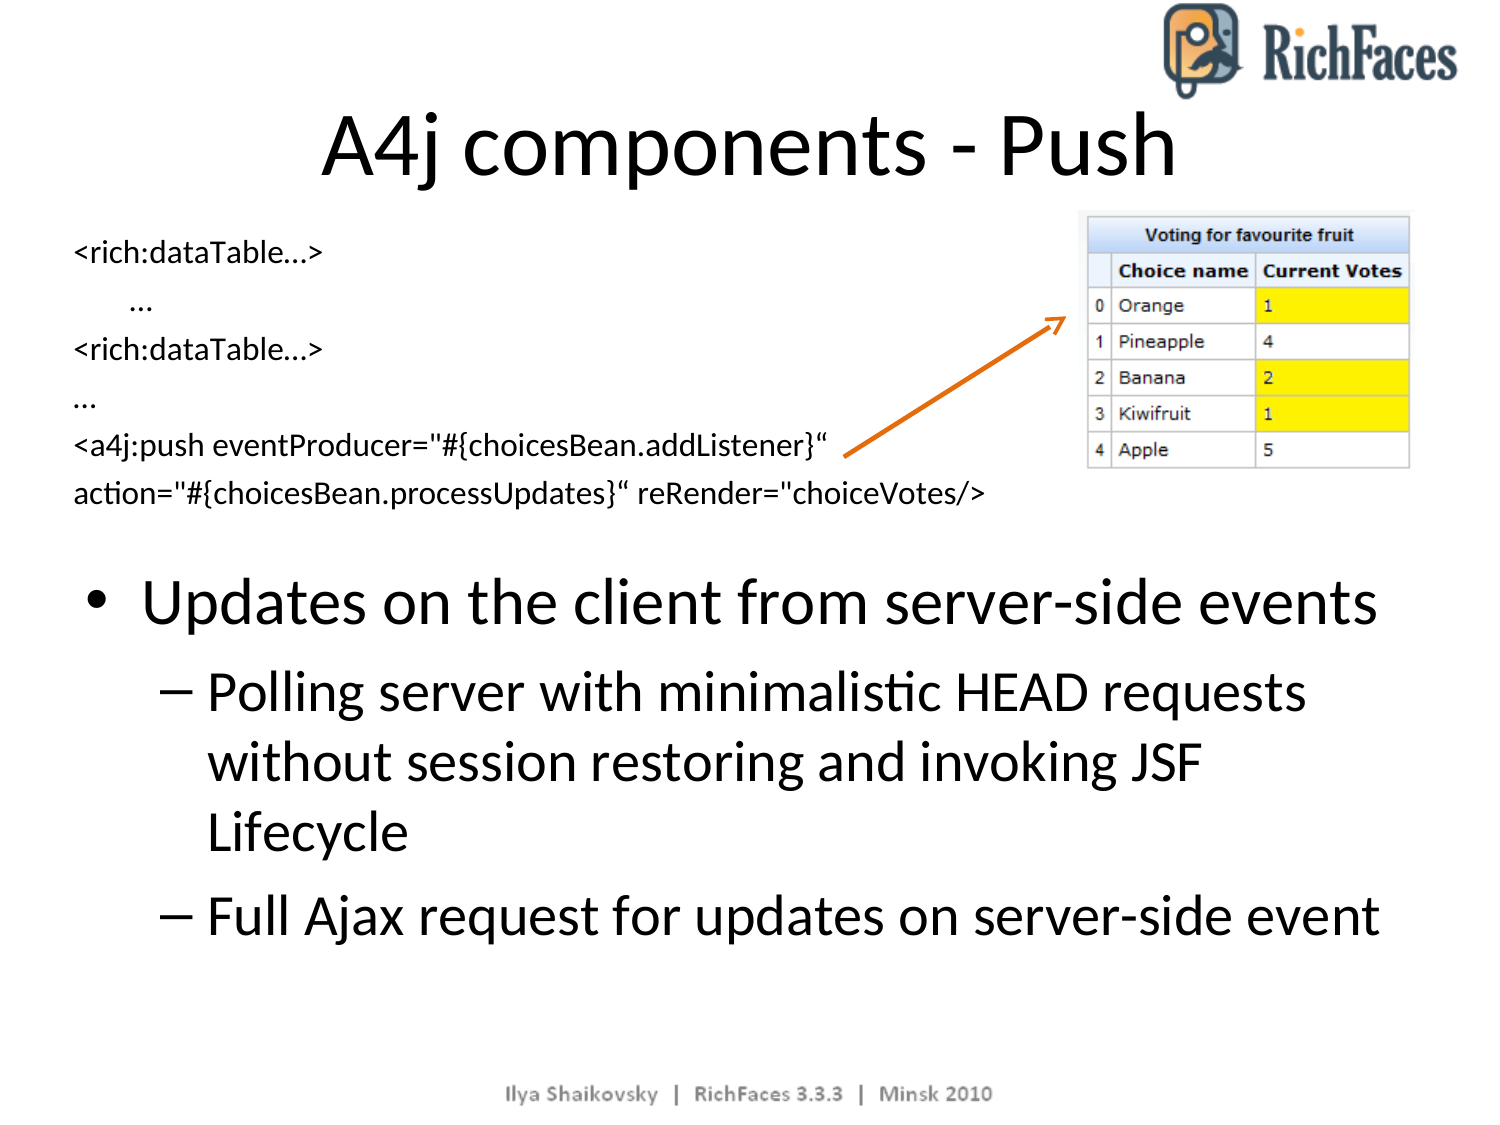

# A4j components - Push
<rich:dataTable…>
	…
<rich:dataTable…>
…
<a4j:push eventProducer="#{choicesBean.addListener}“
action="#{choicesBean.processUpdates}“ reRender="choiceVotes/>
Updates on the client from server-side events
Polling server with minimalistic HEAD requests without session restoring and invoking JSF Lifecycle
Full Ajax request for updates on server-side event